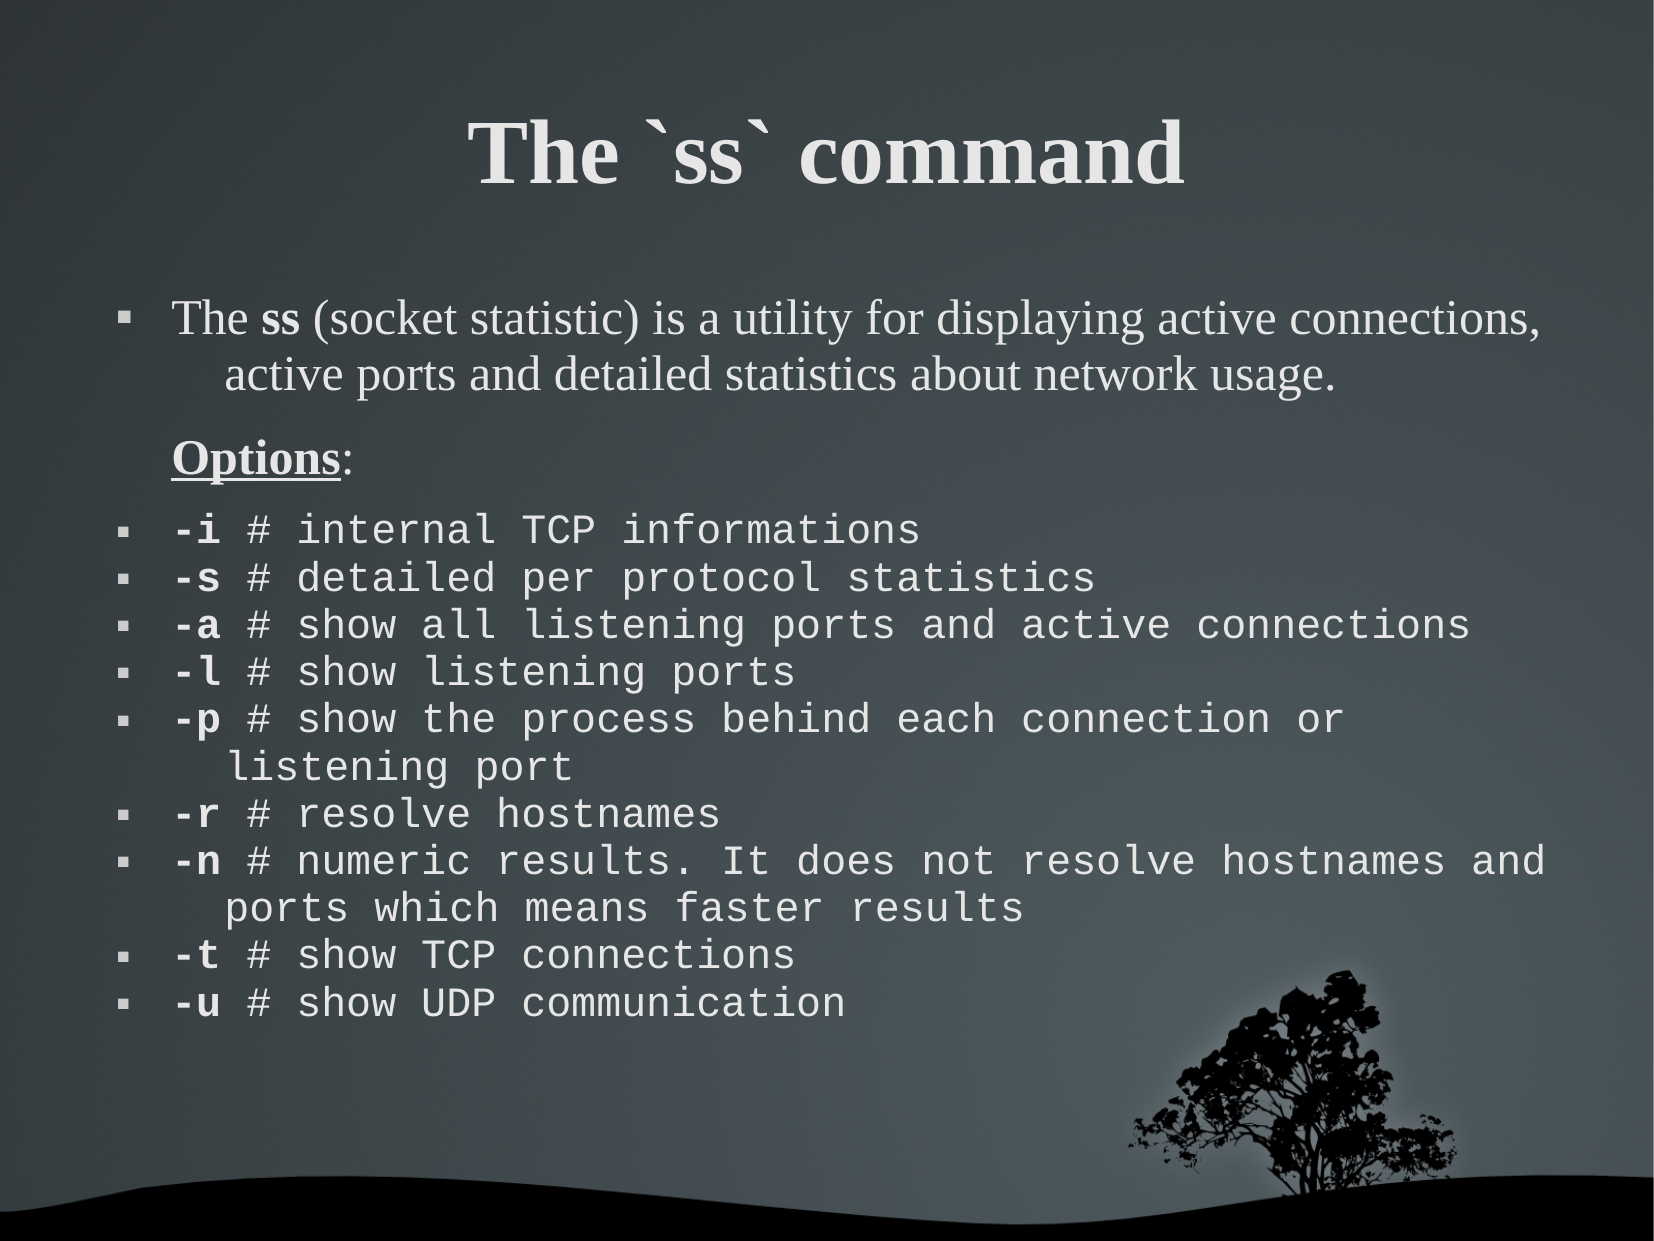

# The `ss` command
The ss (socket statistic) is a utility for displaying active connections, active ports and detailed statistics about network usage.
Options:
-i # internal TCP informations
-s # detailed per protocol statistics
-a # show all listening ports and active connections
-l # show listening ports
-p # show the process behind each connection or listening port
-r # resolve hostnames
-n # numeric results. It does not resolve hostnames and ports which means faster results
-t # show TCP connections
-u # show UDP communication